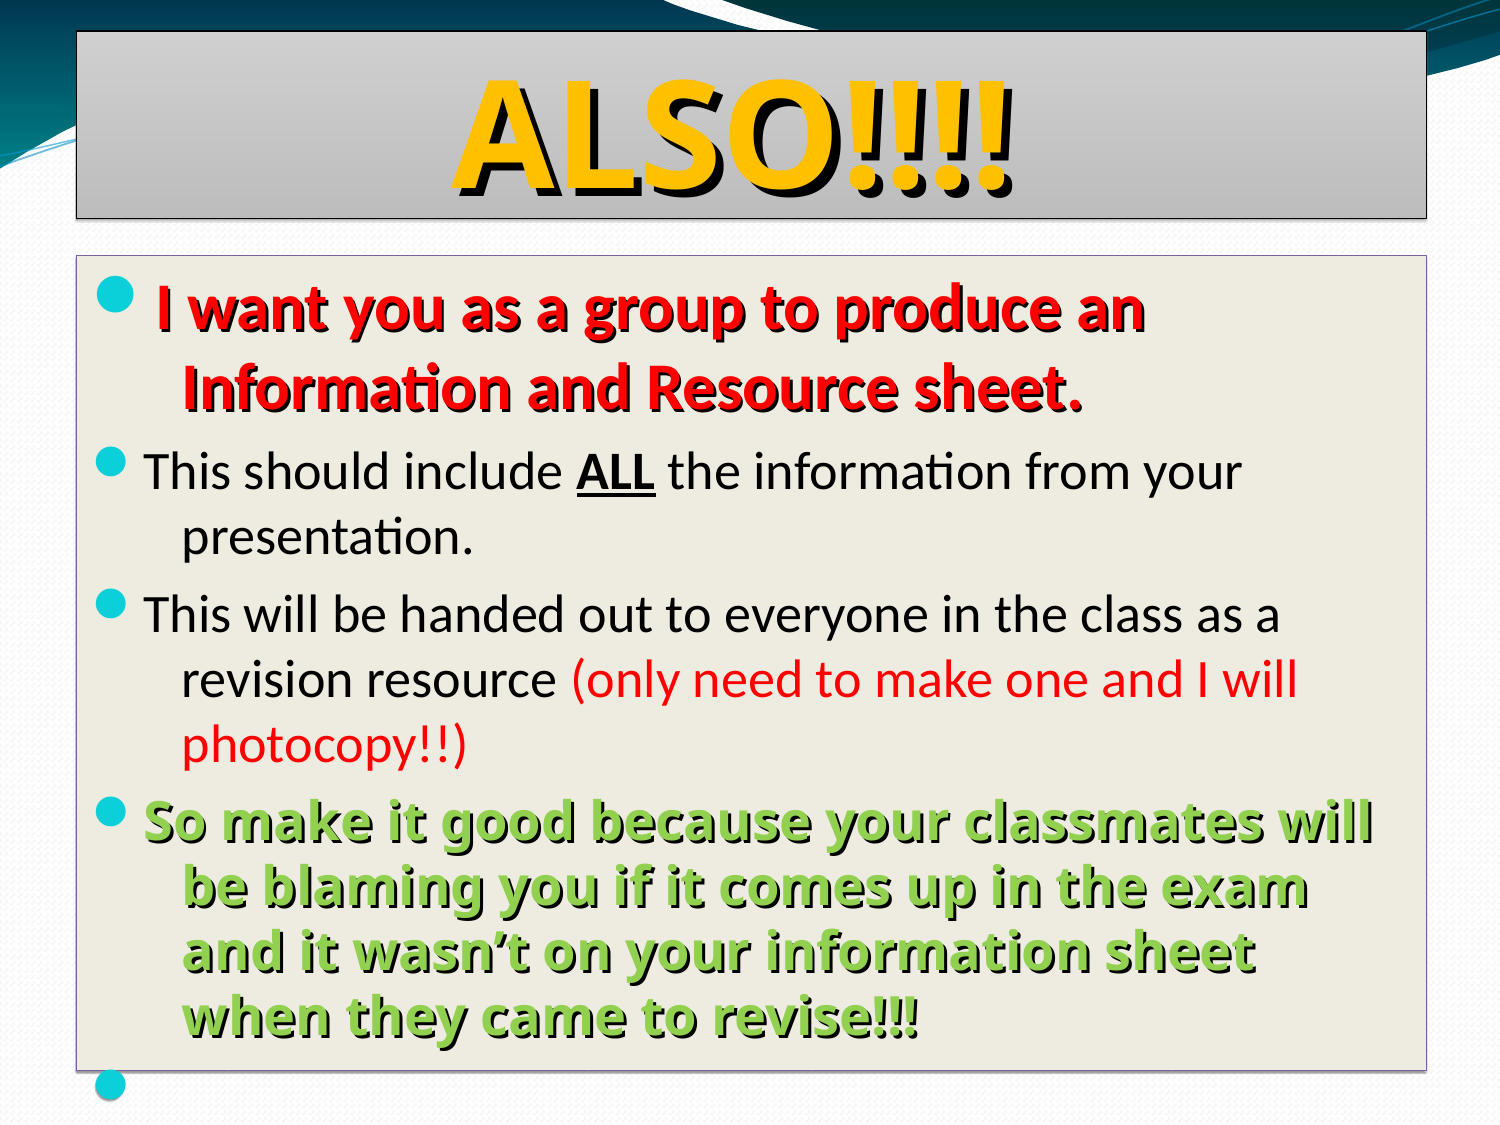

# ALSO!!!!
I want you as a group to produce an Information and Resource sheet.
This should include ALL the information from your presentation.
This will be handed out to everyone in the class as a revision resource (only need to make one and I will photocopy!!)
So make it good because your classmates will be blaming you if it comes up in the exam and it wasn’t on your information sheet when they came to revise!!!